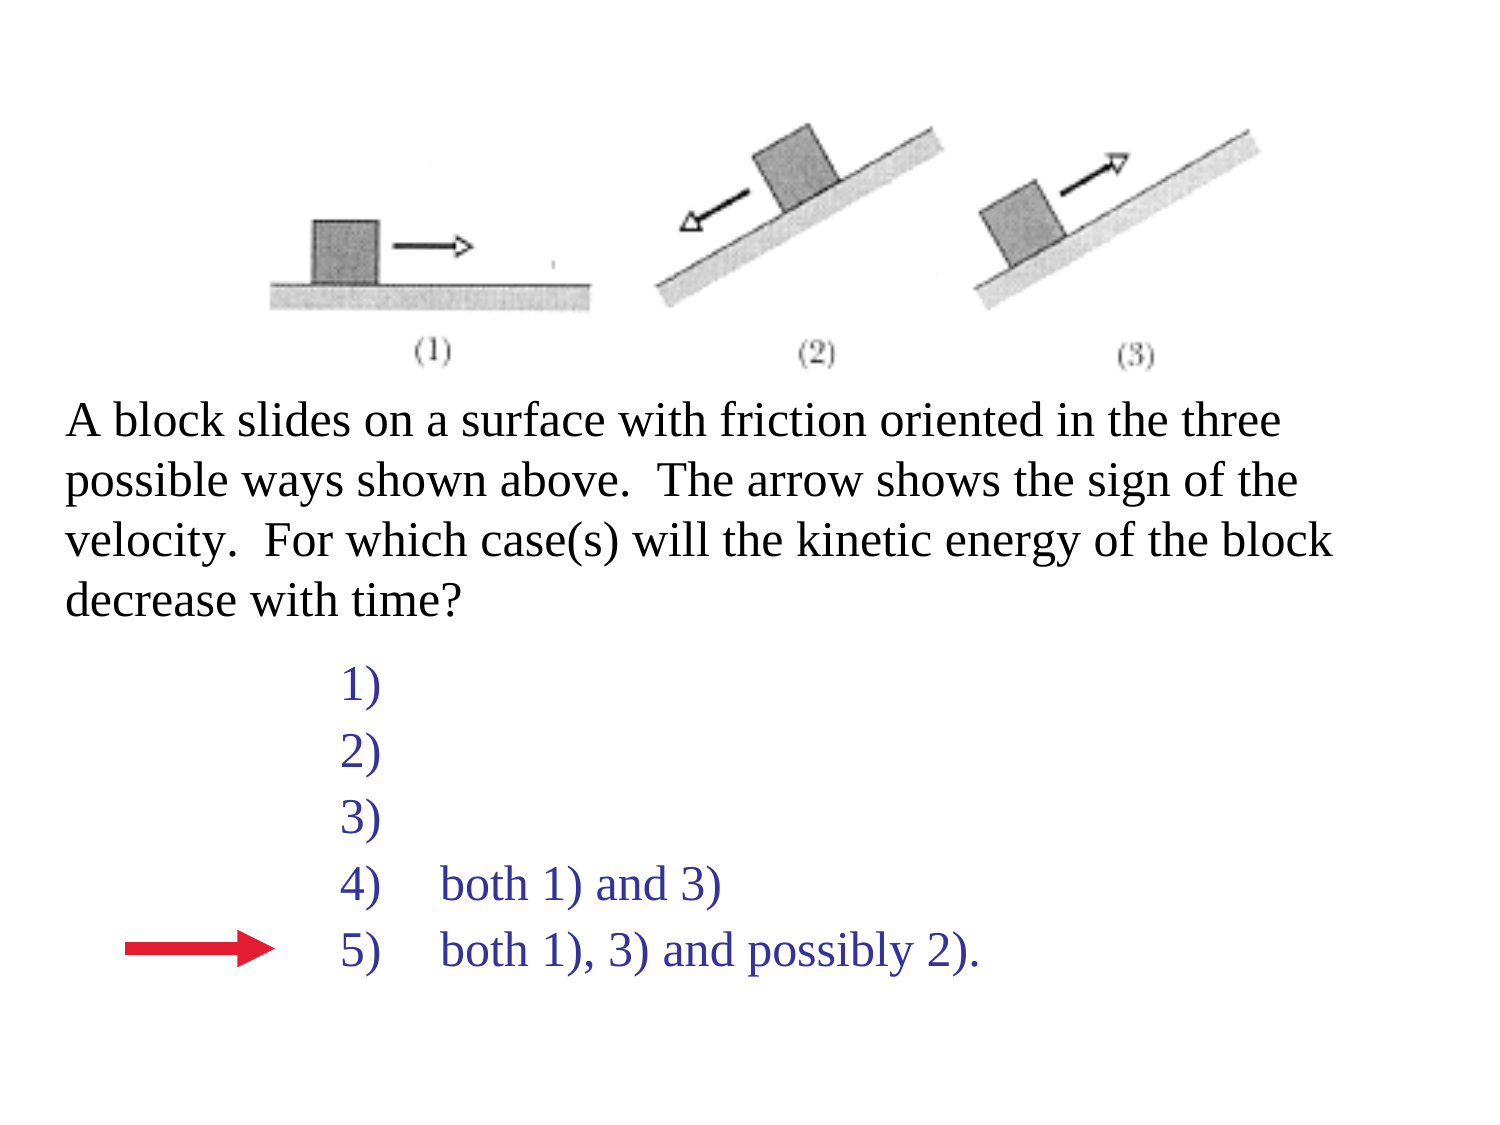

# A block slides on a surface with friction oriented in the three possible ways shown above. The arrow shows the sign of the velocity. For which case(s) will the kinetic energy of the block decrease with time?
both 1) and 3)
both 1), 3) and possibly 2).